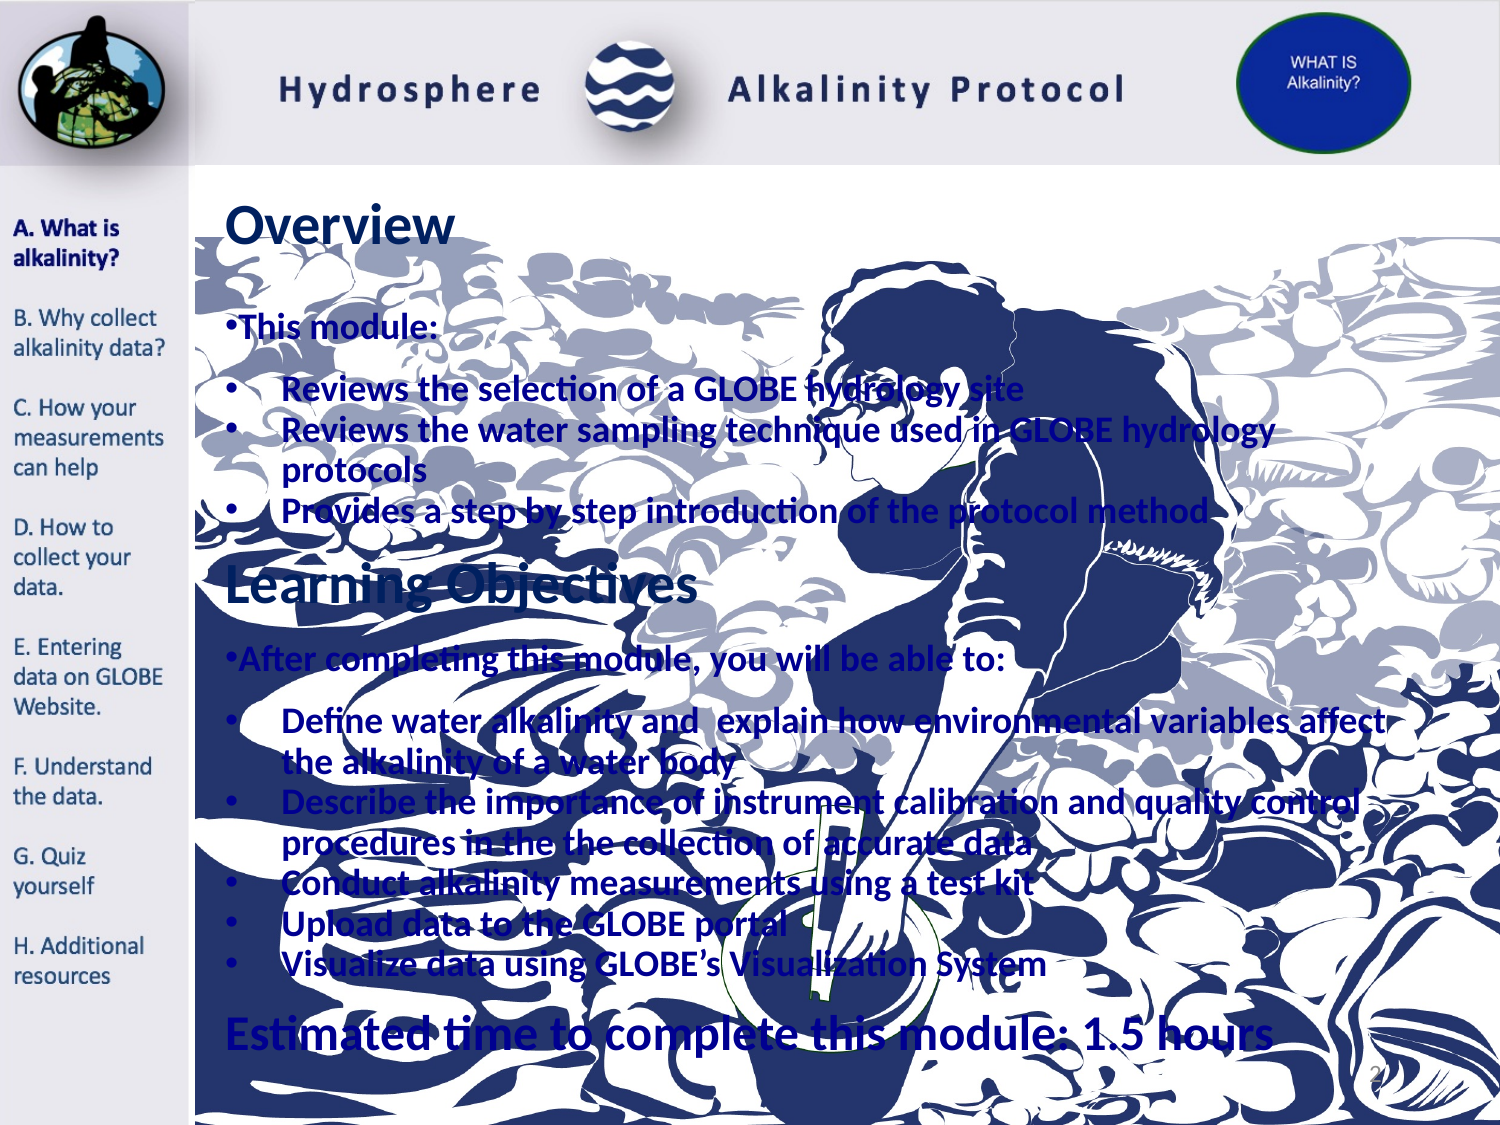

# Overview
This module:
Reviews the selection of a GLOBE hydrology site
Reviews the water sampling technique used in GLOBE hydrology protocols
Provides a step by step introduction of the protocol method
Learning Objectives
After completing this module, you will be able to:
Define water alkalinity and explain how environmental variables affect the alkalinity of a water body
Describe the importance of instrument calibration and quality control procedures in the the collection of accurate data
Conduct alkalinity measurements using a test kit
Upload data to the GLOBE portal
Visualize data using GLOBE’s Visualization System
Estimated time to complete this module: 1.5 hours